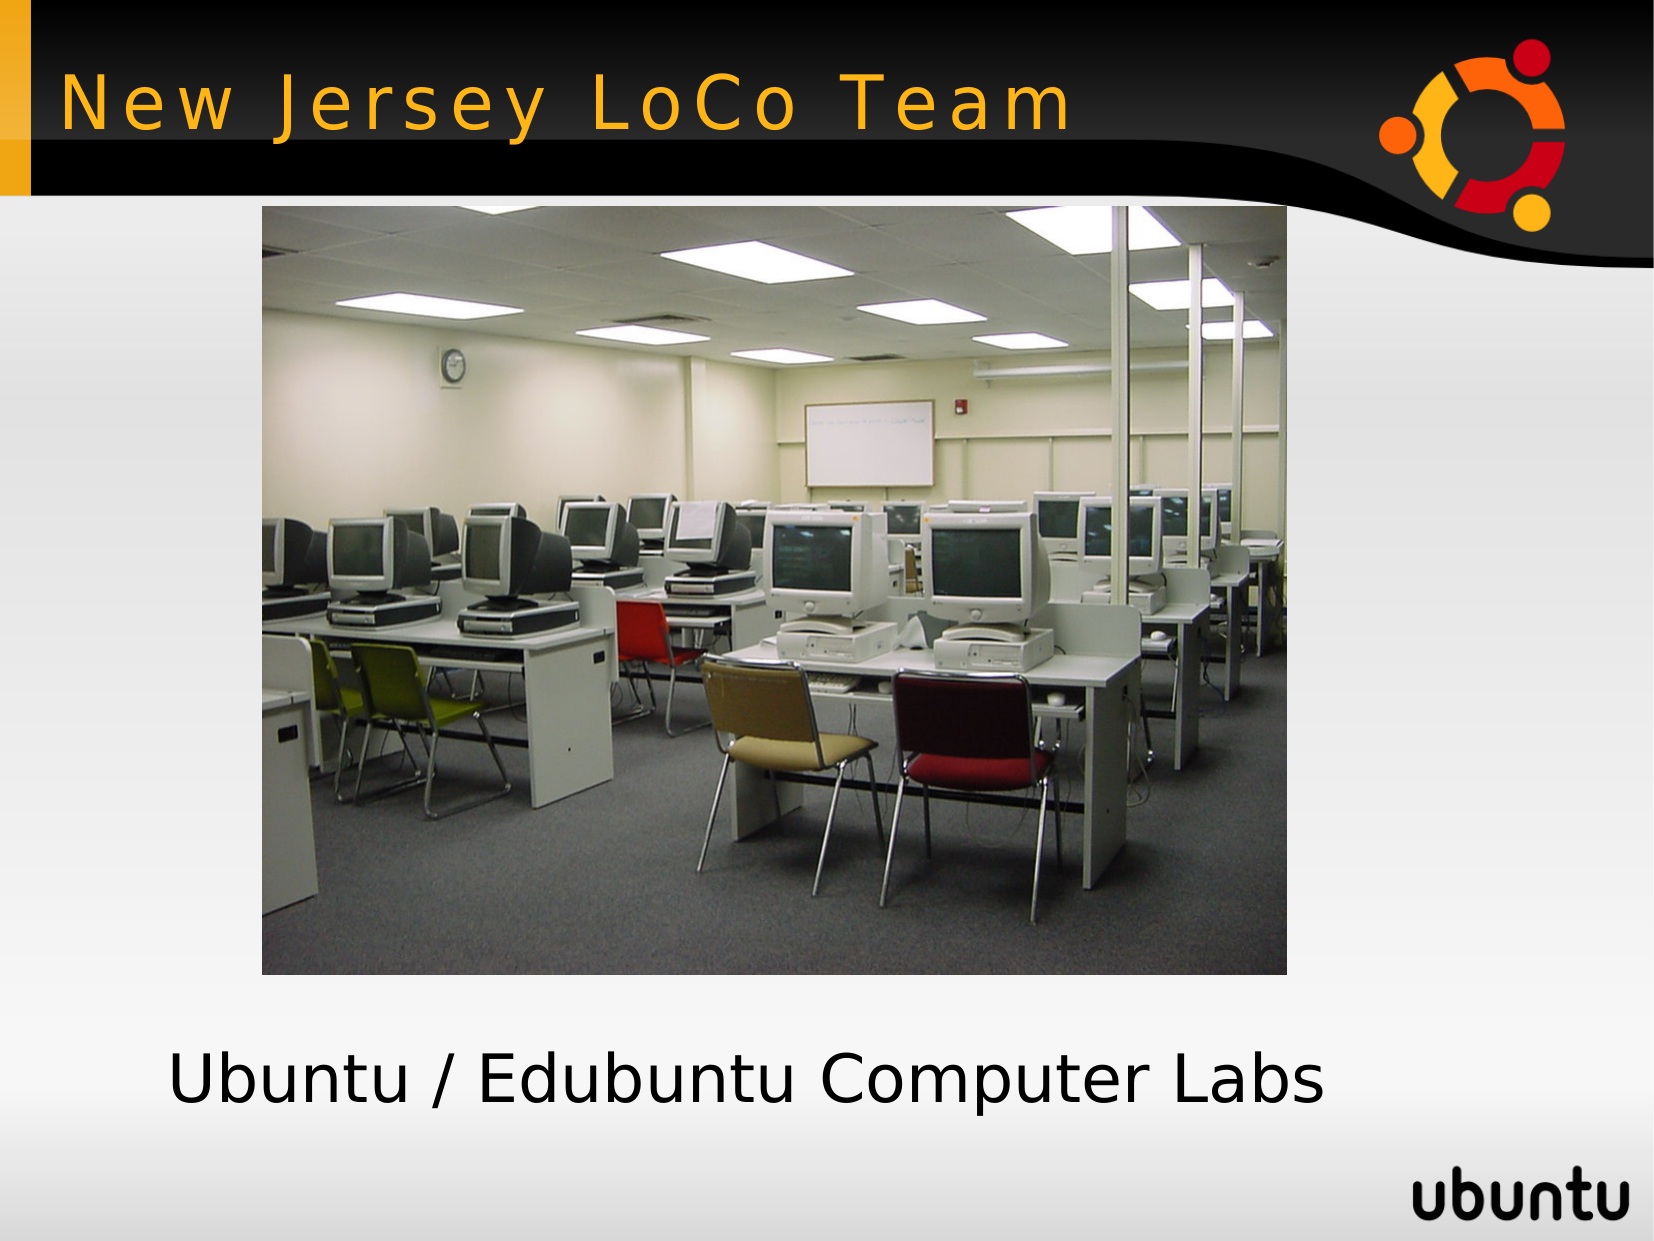

# New Jersey LoCo Team
Ubuntu / Edubuntu Computer Labs